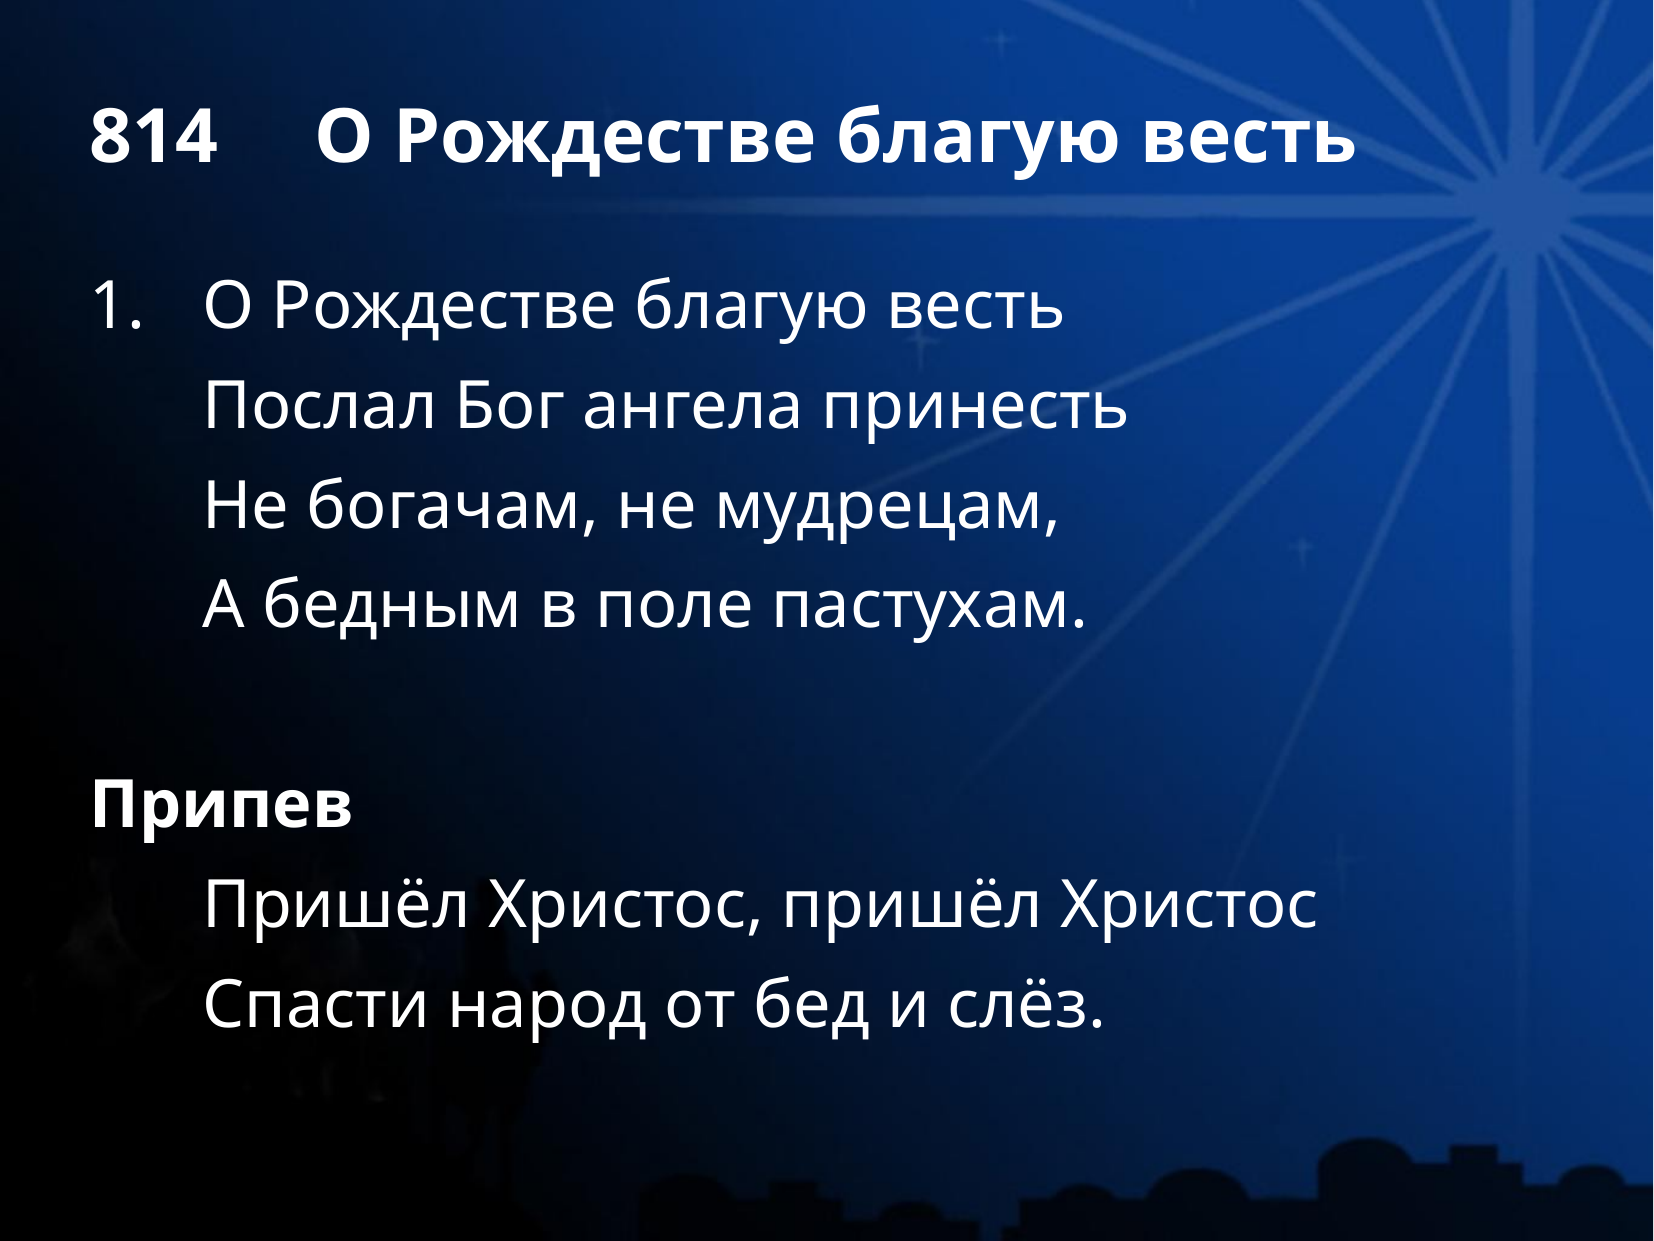

814	О Рождестве благую весть
1.	О Рождестве благую весть
	Послал Бог ангела принесть
	Не богачам, не мудрецам,
	А бедным в поле пастухам.
Припев
	Пришёл Христос, пришёл Христос
	Спасти народ от бед и слёз.